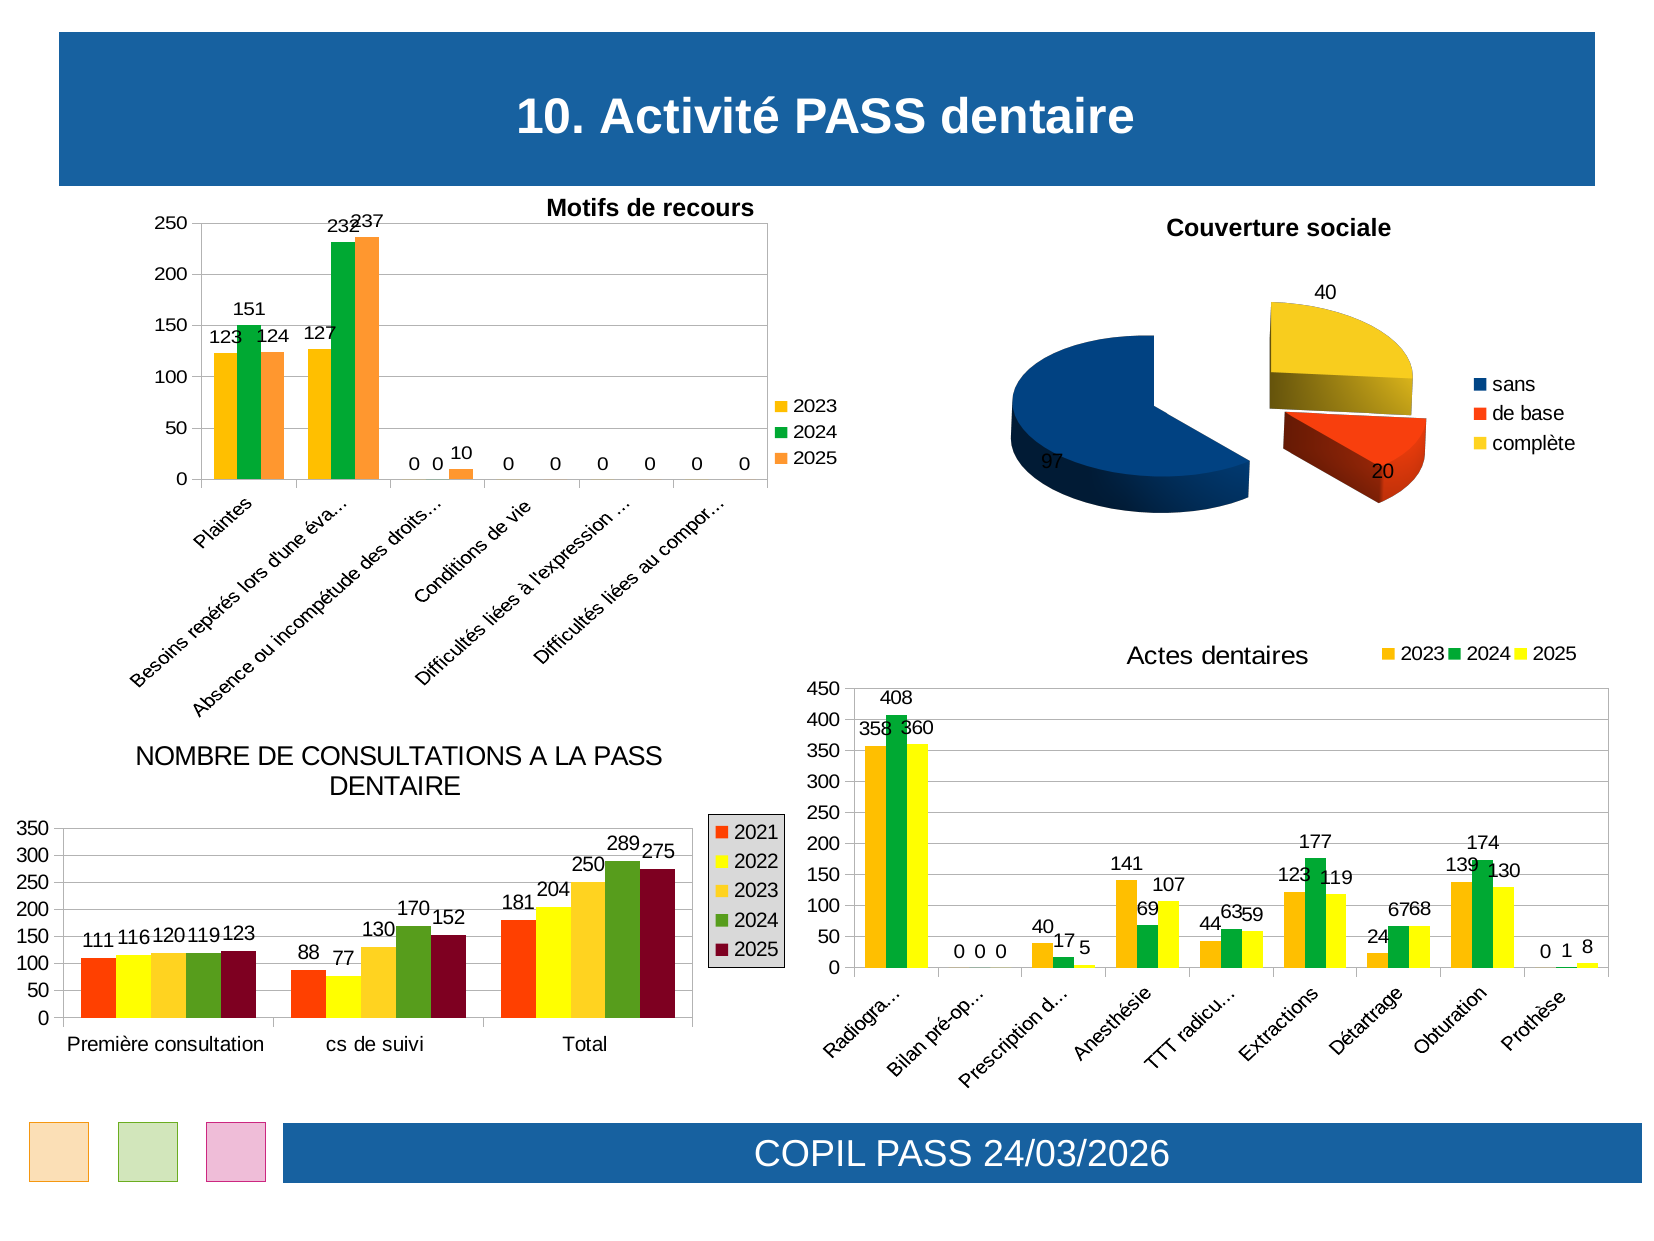

# 10. Activité PASS dentaire
Motifs de recours
### Chart
| Category | 2023 | 2024 | 2025 |
|---|---|---|---|
| Plaintes | 123.0 | 151.0 | 124.0 |
| Besoins repérés lors d'une évaluation à la PASS | 127.0 | 232.0 | 237.0 |
| Absence ou incompétude des droits à l'assurance maladie | 0.0 | 0.0 | 10.0 |
| Conditions de vie | 0.0 | None | 0.0 |
| Difficultés liées à l'expression ou à la compréhension | 0.0 | None | 0.0 |
| Difficultés liées au comportement | 0.0 | None | 0.0 |Couverture sociale
[unsupported chart]
### Chart: Actes dentaires
| Category | 2023 | 2024 | 2025 |
|---|---|---|---|
| Radiographie | 358.0 | 408.0 | 360.0 |
| Bilan pré-opératoire | 0.0 | 0.0 | 0.0 |
| Prescription de traitements | 40.0 | 17.0 | 5.0 |
| Anesthésie | 141.0 | 69.0 | 107.0 |
| TTT radiculaire | 44.0 | 63.0 | 59.0 |
| Extractions | 123.0 | 177.0 | 119.0 |
| Détartrage | 24.0 | 67.0 | 68.0 |
| Obturation | 139.0 | 174.0 | 130.0 |
| Prothèse | 0.0 | 1.0 | 8.0 |
### Chart: NOMBRE DE CONSULTATIONS A LA PASS DENTAIRE
| Category | 2021 | 2022 | 2023 | 2024 | 2025 |
|---|---|---|---|---|---|
| Première consultation | 111.0 | 116.0 | 120.0 | 119.0 | 123.0 |
| cs de suivi | 88.0 | 77.0 | 130.0 | 170.0 | 152.0 |
| Total | 181.0 | 204.0 | 250.0 | 289.0 | 275.0 |
COPIL PASS 24/03/2026